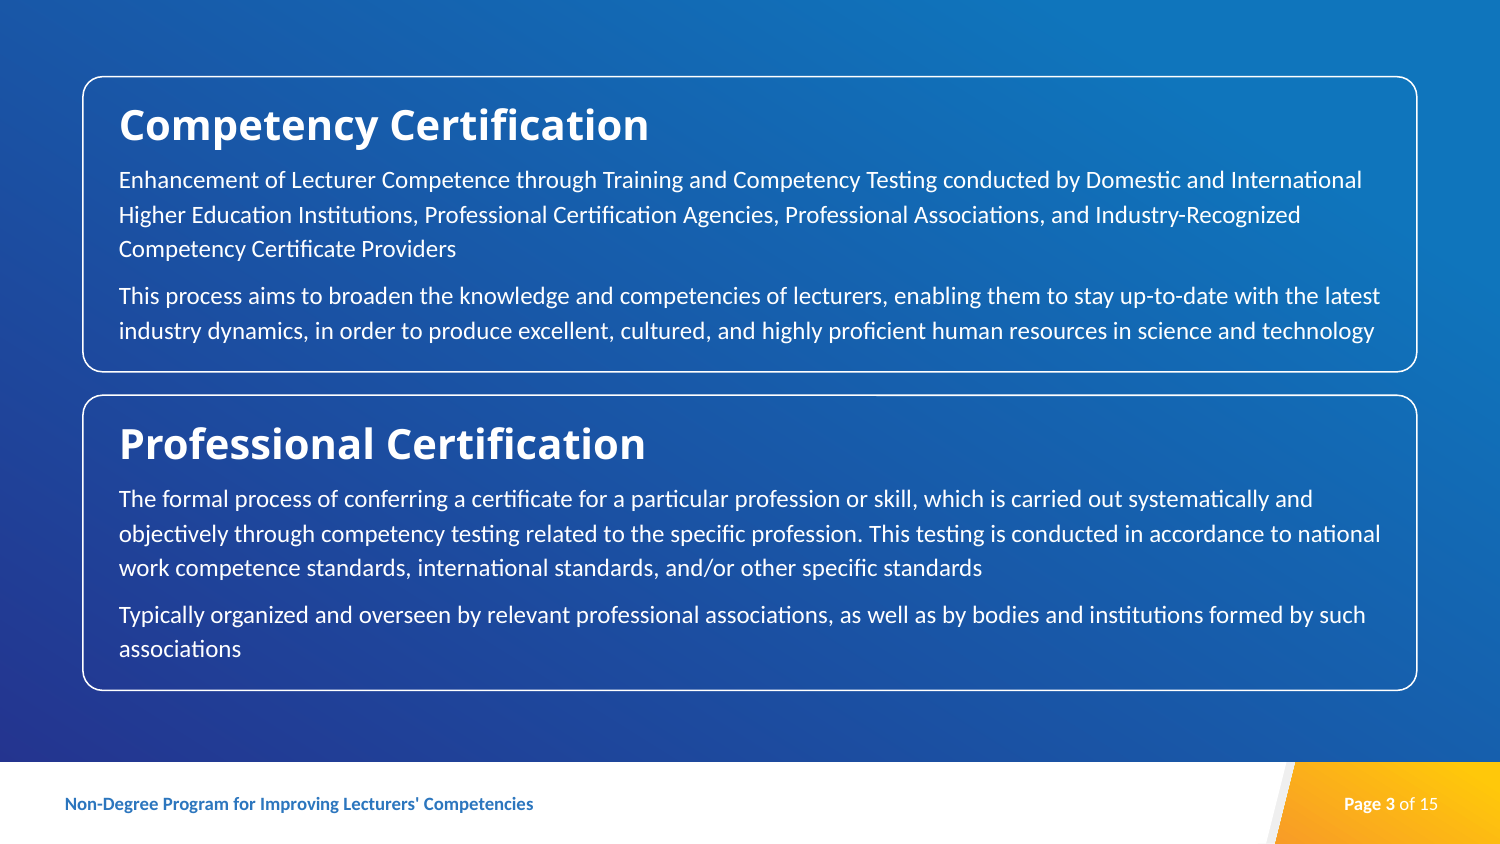

Competency Certification
Enhancement of Lecturer Competence through Training and Competency Testing conducted by Domestic and International Higher Education Institutions, Professional Certification Agencies, Professional Associations, and Industry-Recognized Competency Certificate Providers
This process aims to broaden the knowledge and competencies of lecturers, enabling them to stay up-to-date with the latest industry dynamics, in order to produce excellent, cultured, and highly proficient human resources in science and technology
Professional Certification
The formal process of conferring a certificate for a particular profession or skill, which is carried out systematically and objectively through competency testing related to the specific profession. This testing is conducted in accordance to national work competence standards, international standards, and/or other specific standards
Typically organized and overseen by relevant professional associations, as well as by bodies and institutions formed by such associations